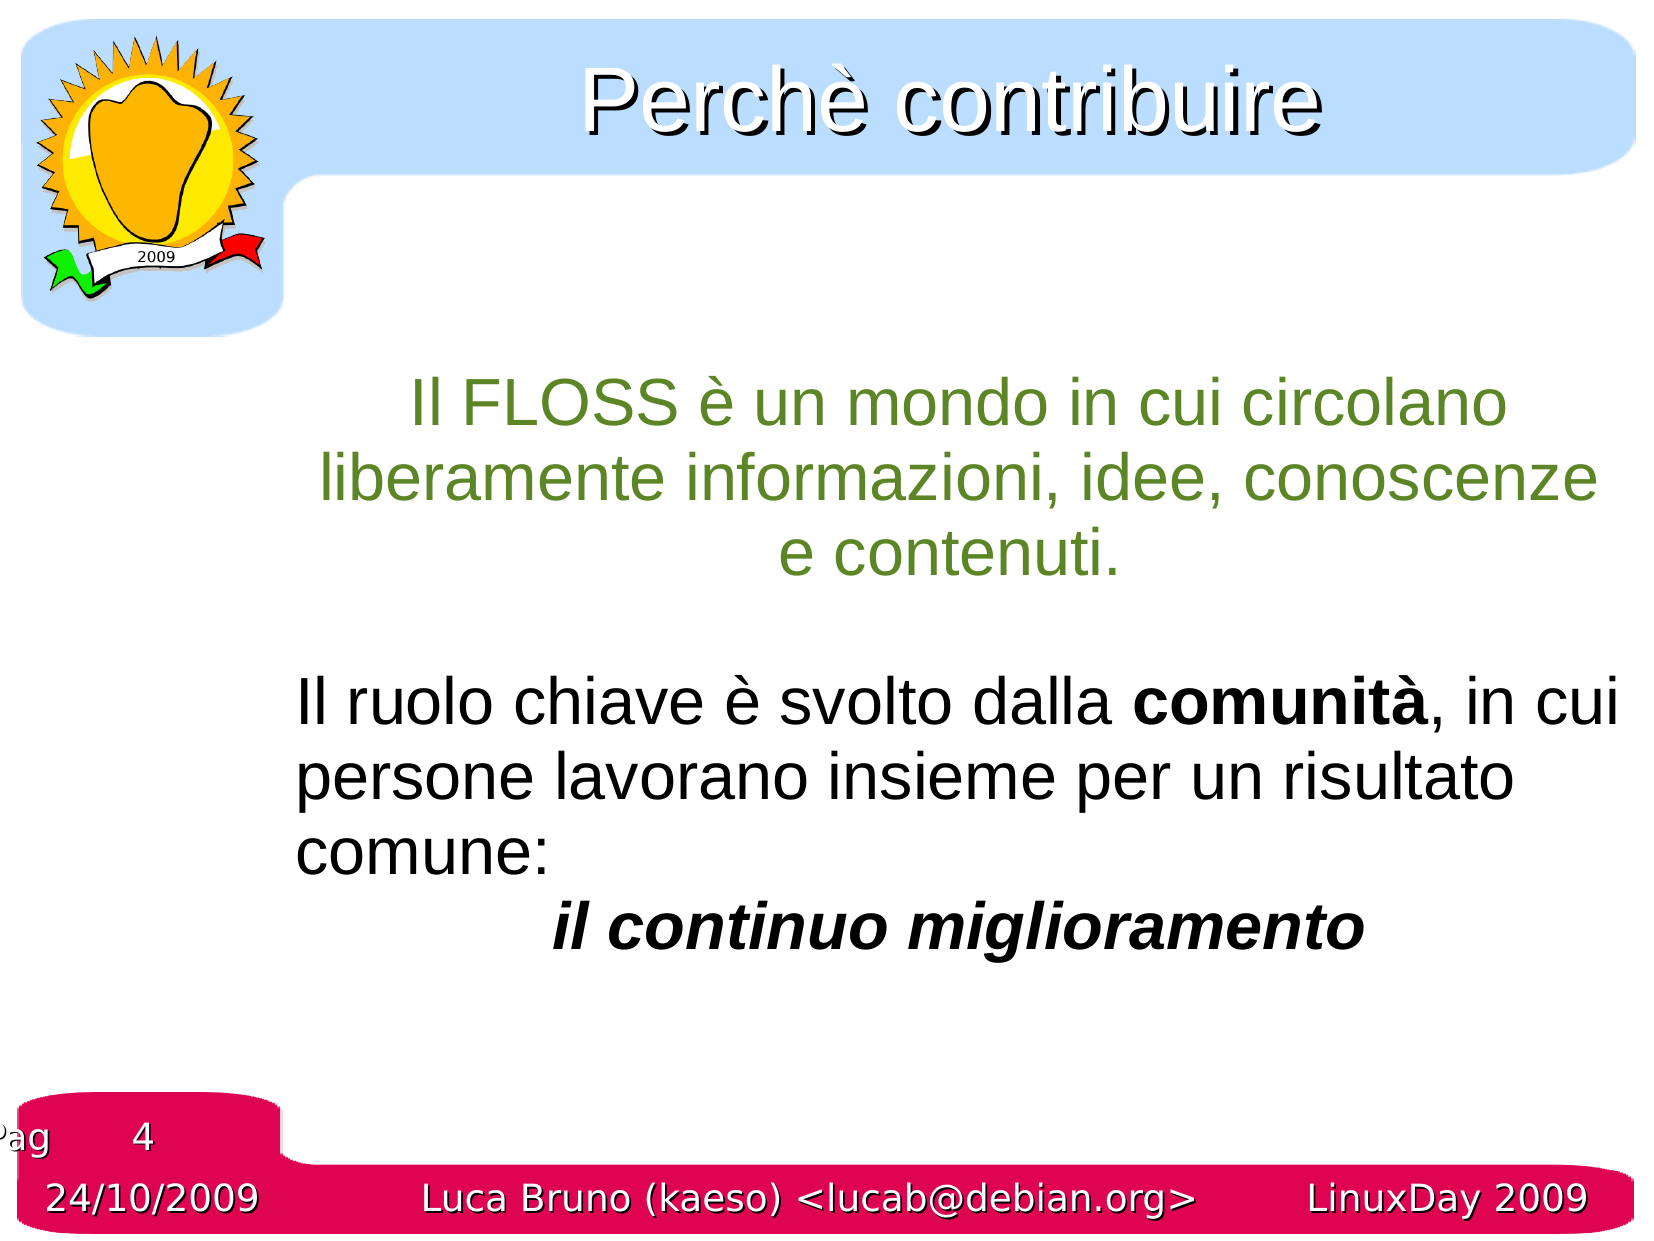

# Perchè contribuire
Il FLOSS è un mondo in cui circolano liberamente informazioni, idee, conoscenze e contenuti.
Il ruolo chiave è svolto dalla comunità, in cui persone lavorano insieme per un risultato comune:
il continuo miglioramento
Pag
Luca Bruno (kaeso) <lucab@debian.org> 		LinuxDay 2009
24/10/2009